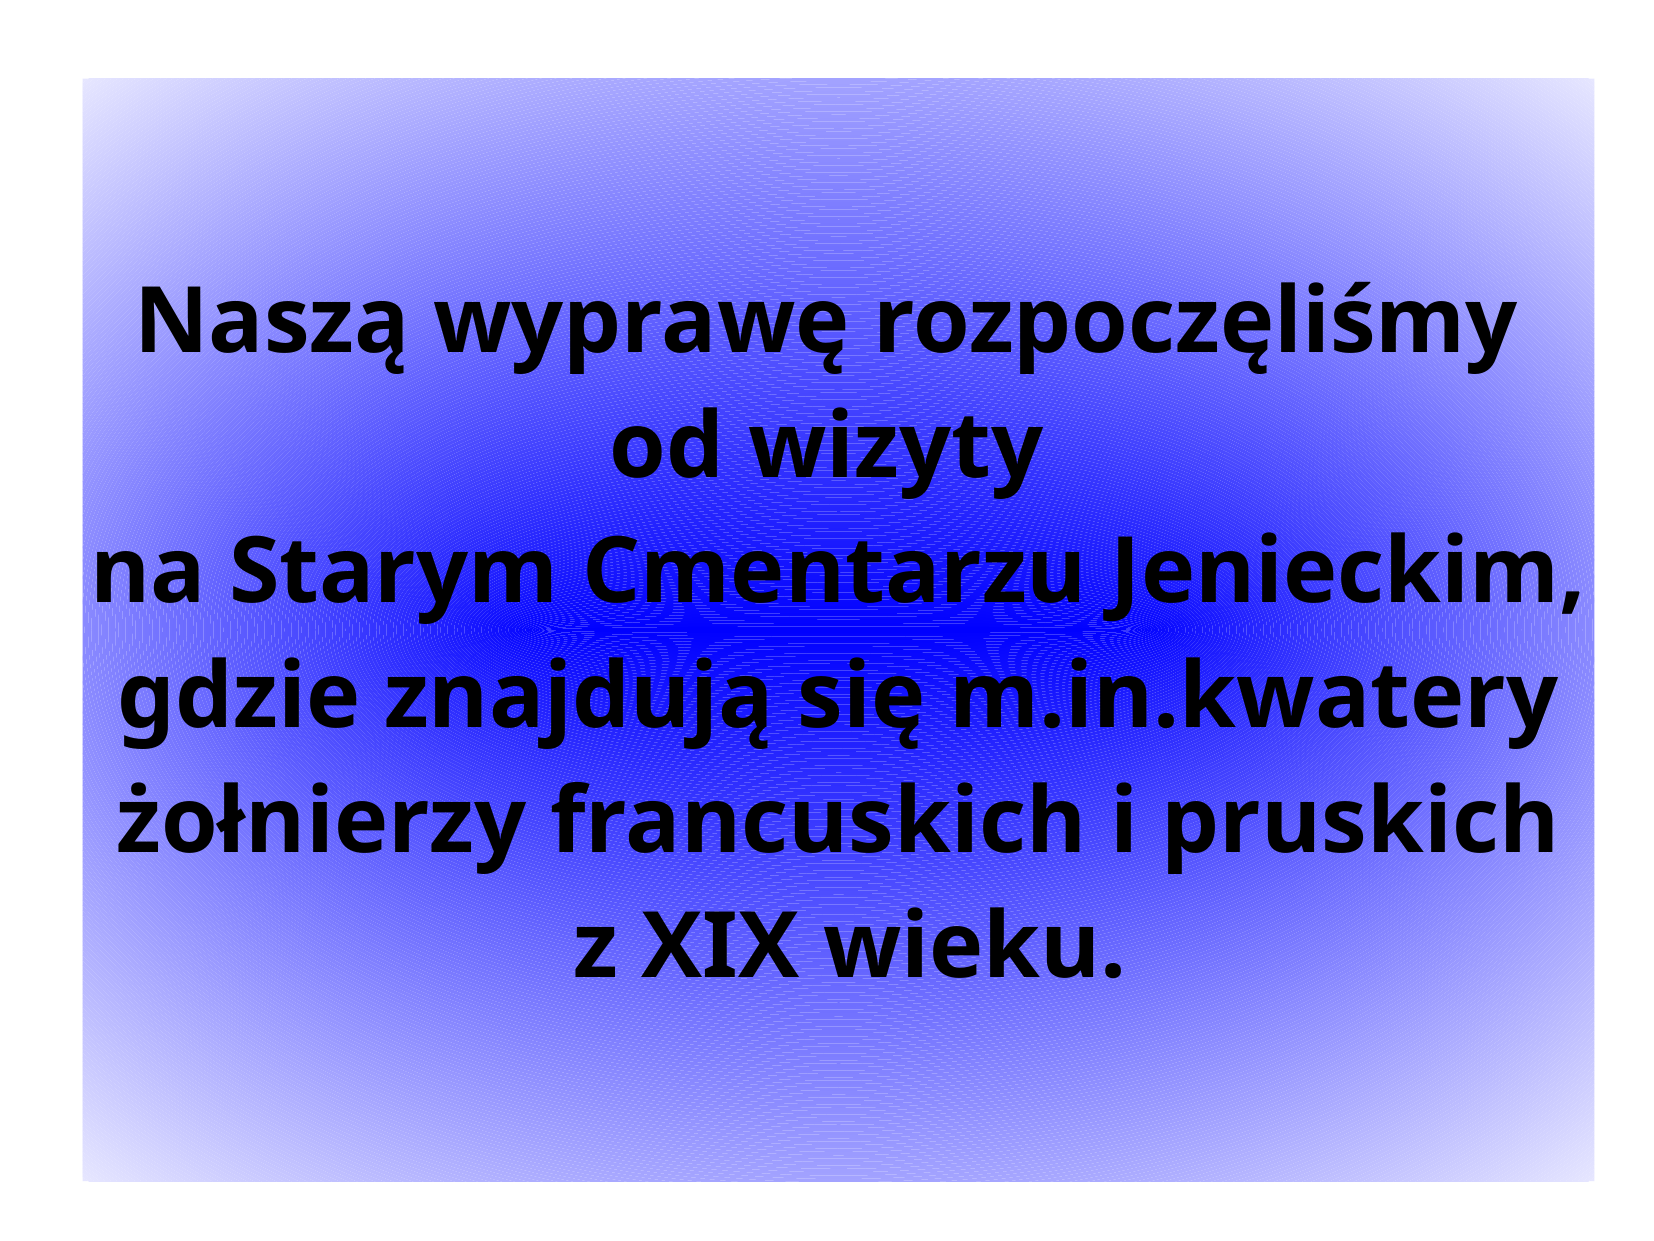

# Naszą wyprawę rozpoczęliśmy od wizyty na Starym Cmentarzu Jenieckim, gdzie znajdują się m.in.kwatery żołnierzy francuskich i pruskich z XIX wieku.